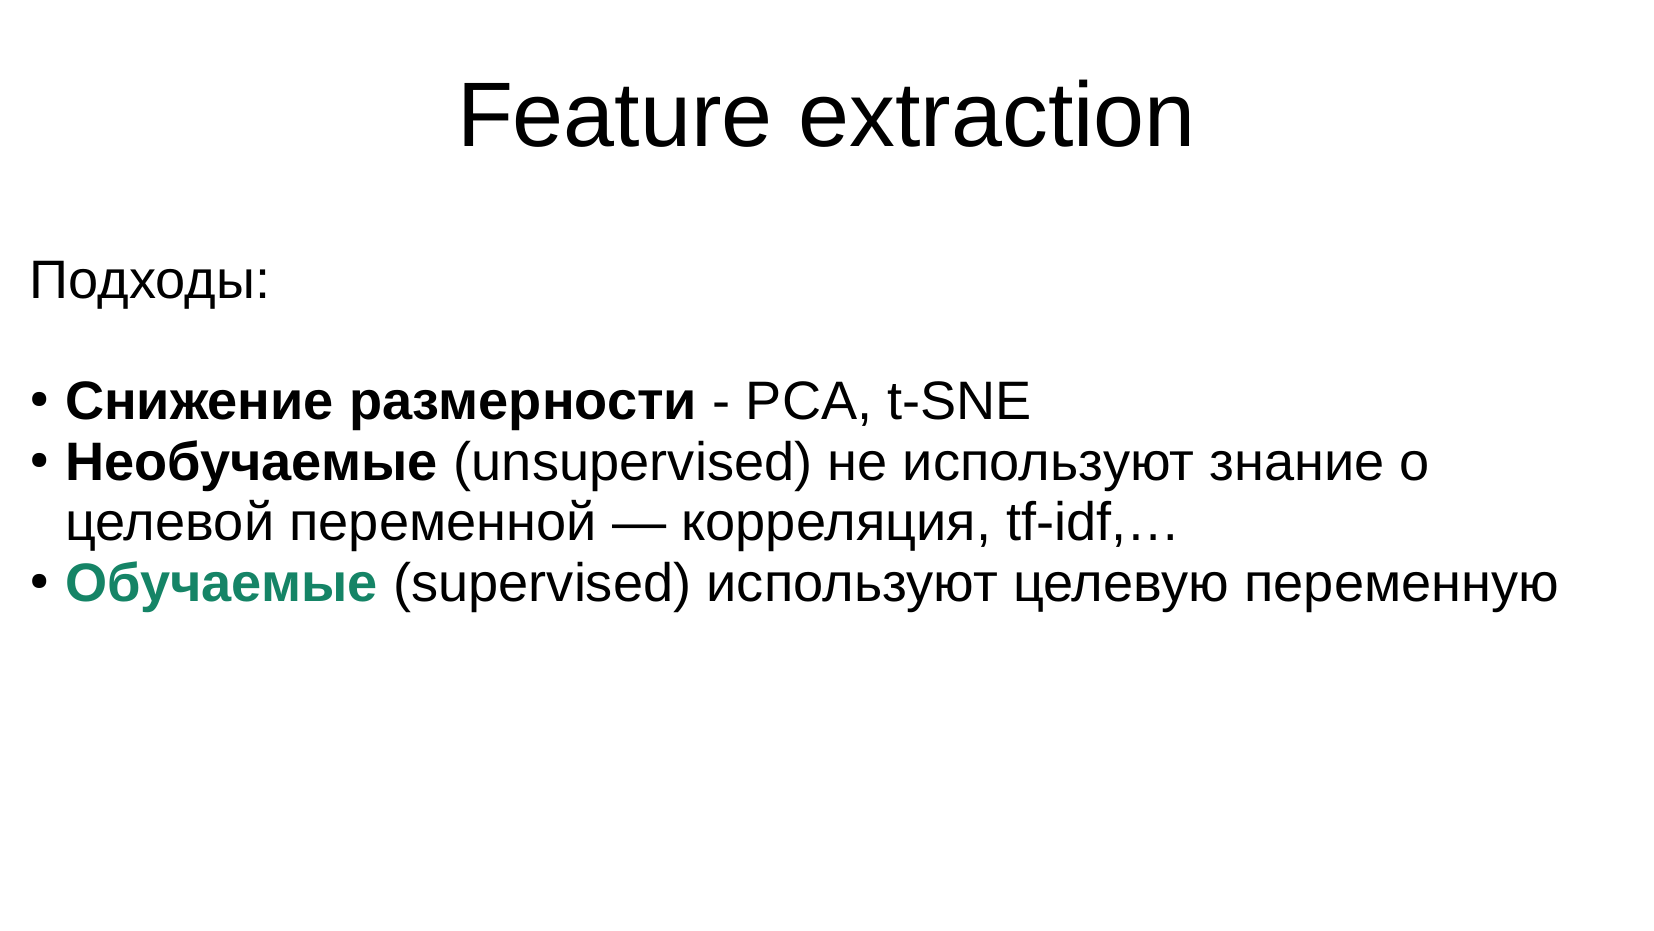

# Feature extraction
Подходы:
Снижение размерности - PCA, t-SNE
Необучаемые (unsupervised) не используют знание о целевой переменной — корреляция, tf-idf,…
Обучаемые (supervised) используют целевую переменную